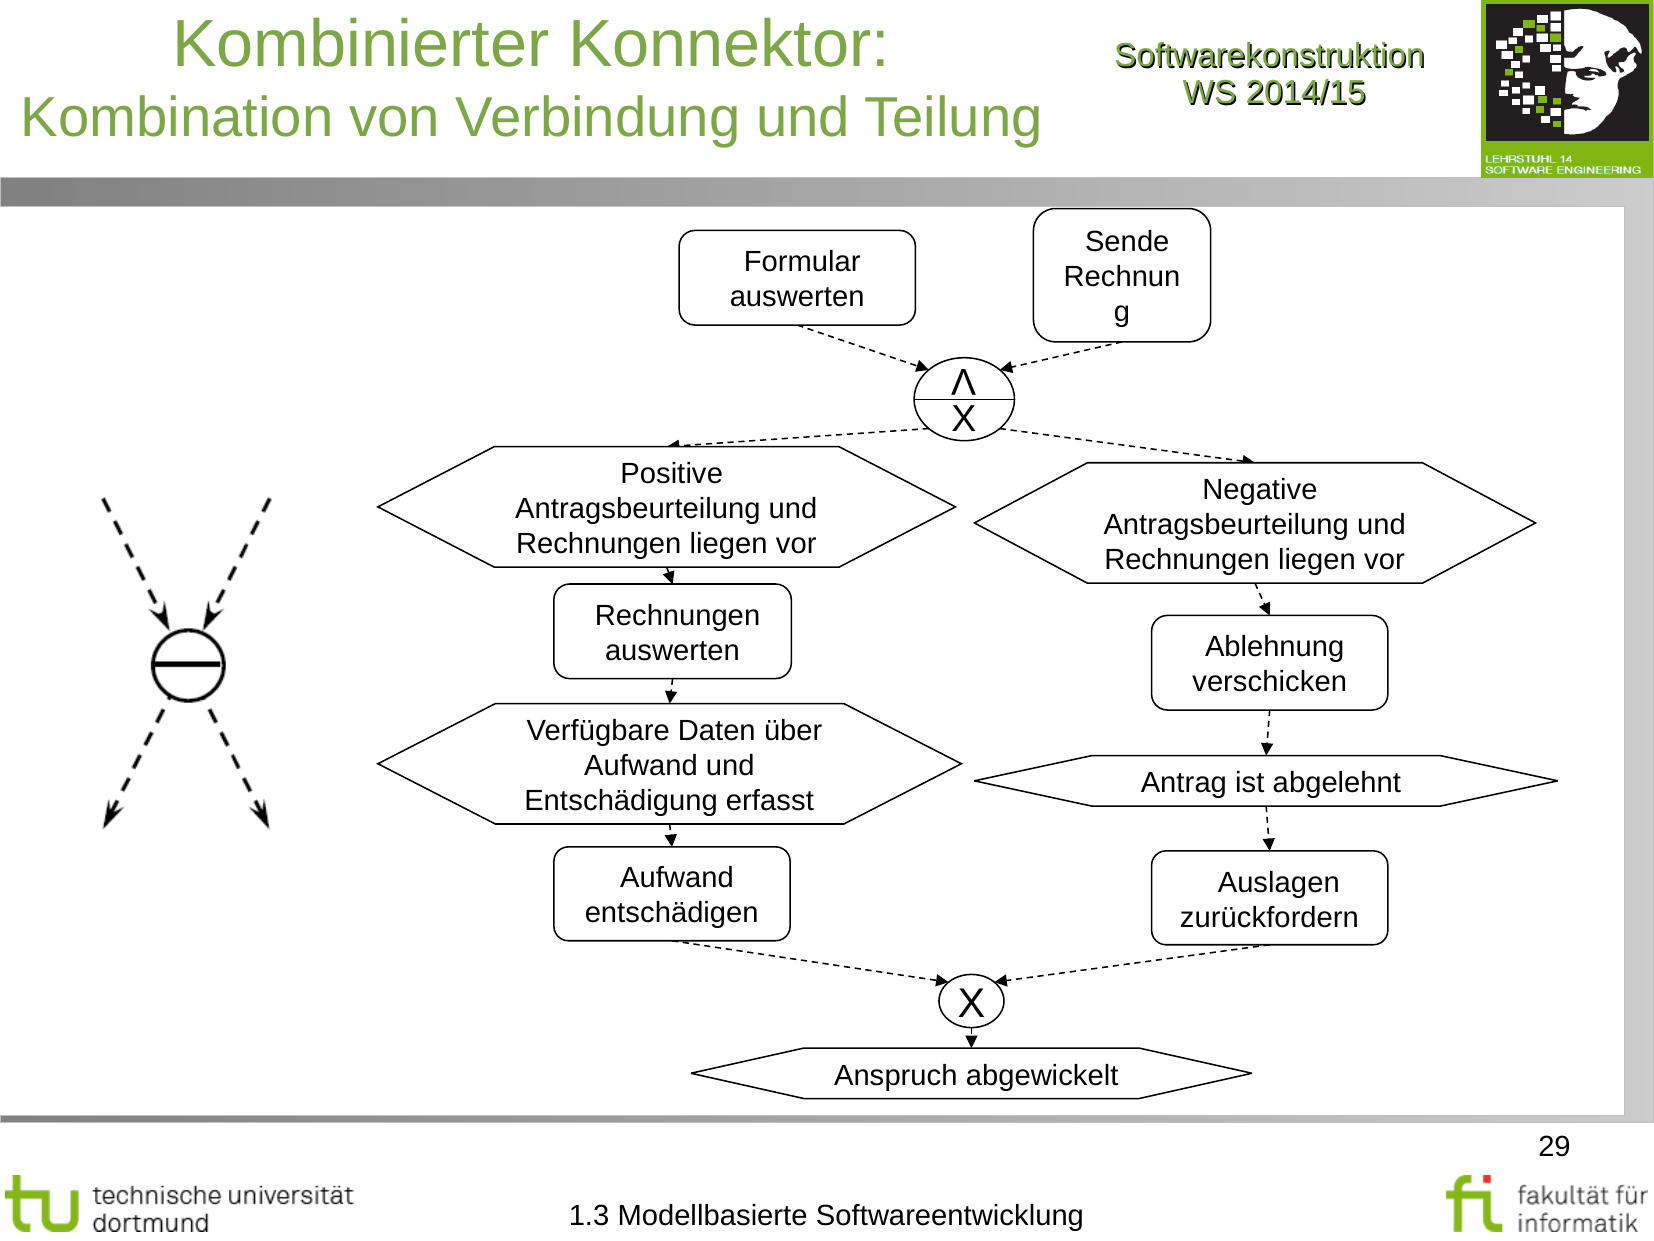

# Kombinierter Konnektor: Kombination von Verbindung und Teilung
Sende Rechnung
Formular auswerten
V
X
Positive Antragsbeurteilung und Rechnungen liegen vor
Negative Antragsbeurteilung und Rechnungen liegen vor
Rechnungen auswerten
Ablehnung verschicken
Verfügbare Daten über Aufwand und Entschädigung erfasst
Antrag ist abgelehnt
Aufwand entschädigen
 Auslagen zurückfordern
X
Anspruch abgewickelt
29
1.3 Modellbasierte Softwareentwicklung